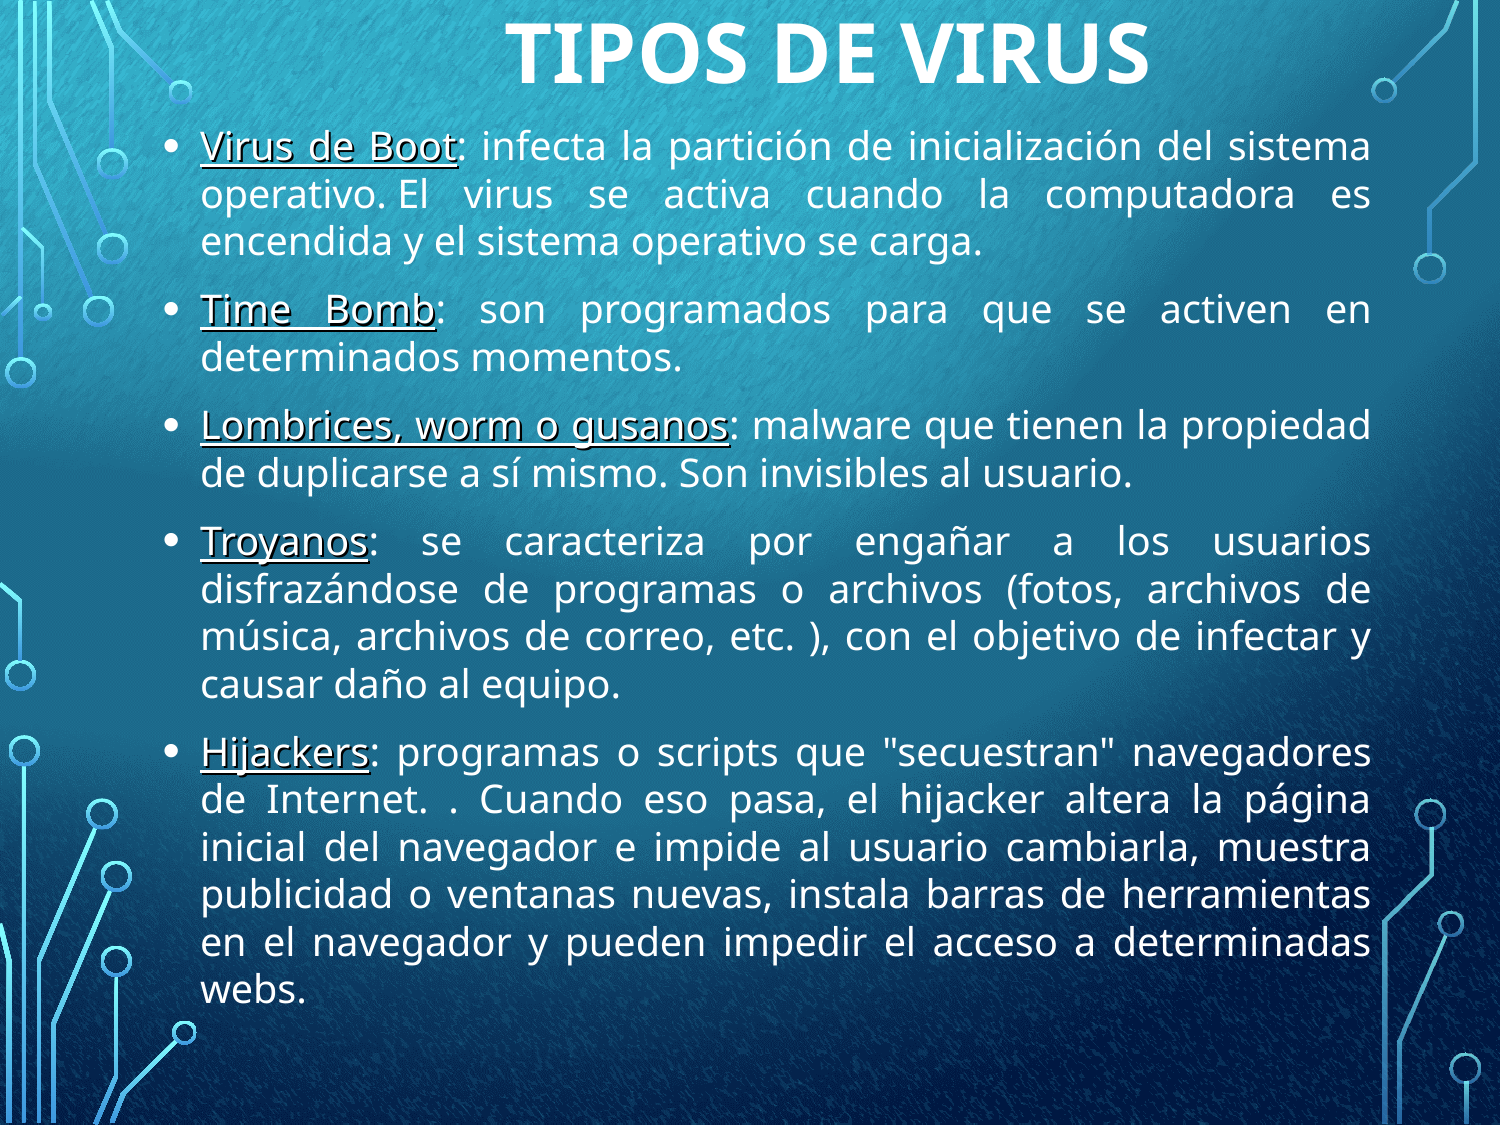

# Tipos de virus
Virus de Boot: infecta la partición de inicialización del sistema operativo. El virus se activa cuando la computadora es encendida y el sistema operativo se carga.
Time Bomb: son programados para que se activen en determinados momentos.
Lombrices, worm o gusanos: malware que tienen la propiedad de duplicarse a sí mismo. Son invisibles al usuario.
Troyanos: se caracteriza por engañar a los usuarios disfrazándose de programas o archivos (fotos, archivos de música, archivos de correo, etc. ), con el objetivo de infectar y causar daño al equipo.
Hijackers: programas o scripts que "secuestran" navegadores de Internet. . Cuando eso pasa, el hijacker altera la página inicial del navegador e impide al usuario cambiarla, muestra publicidad o ventanas nuevas, instala barras de herramientas en el navegador y pueden impedir el acceso a determinadas webs.